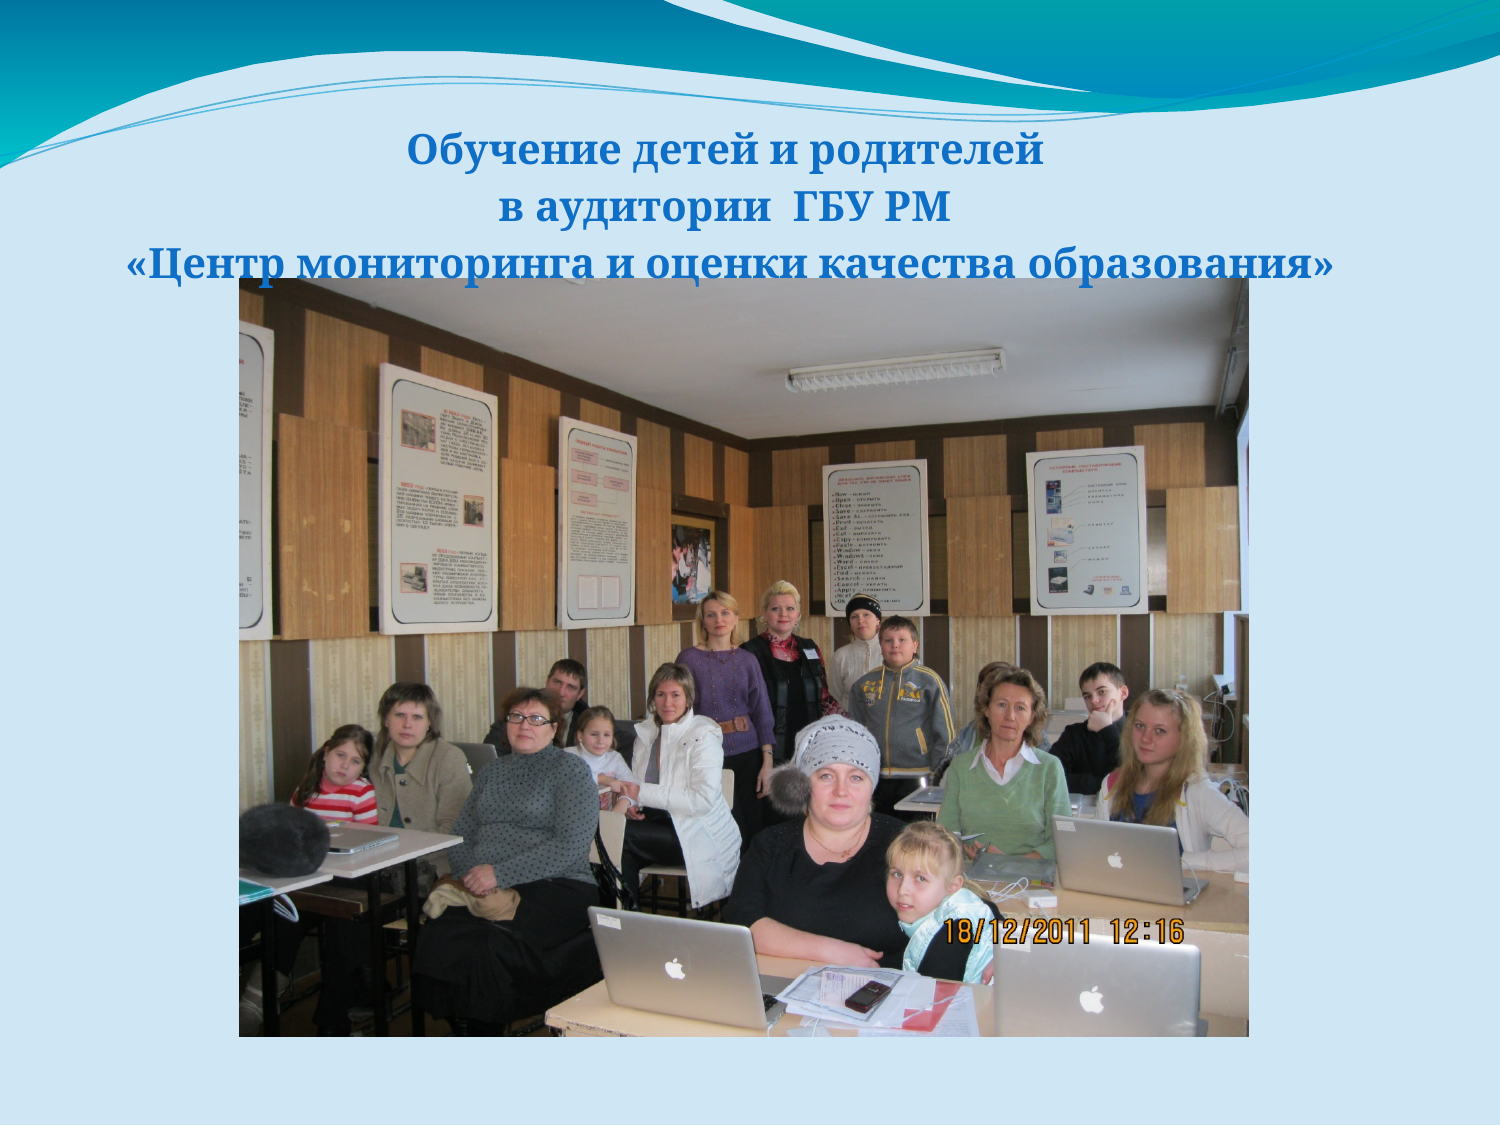

Обучение детей и родителей
в аудитории ГБУ РМ
«Центр мониторинга и оценки качества образования»